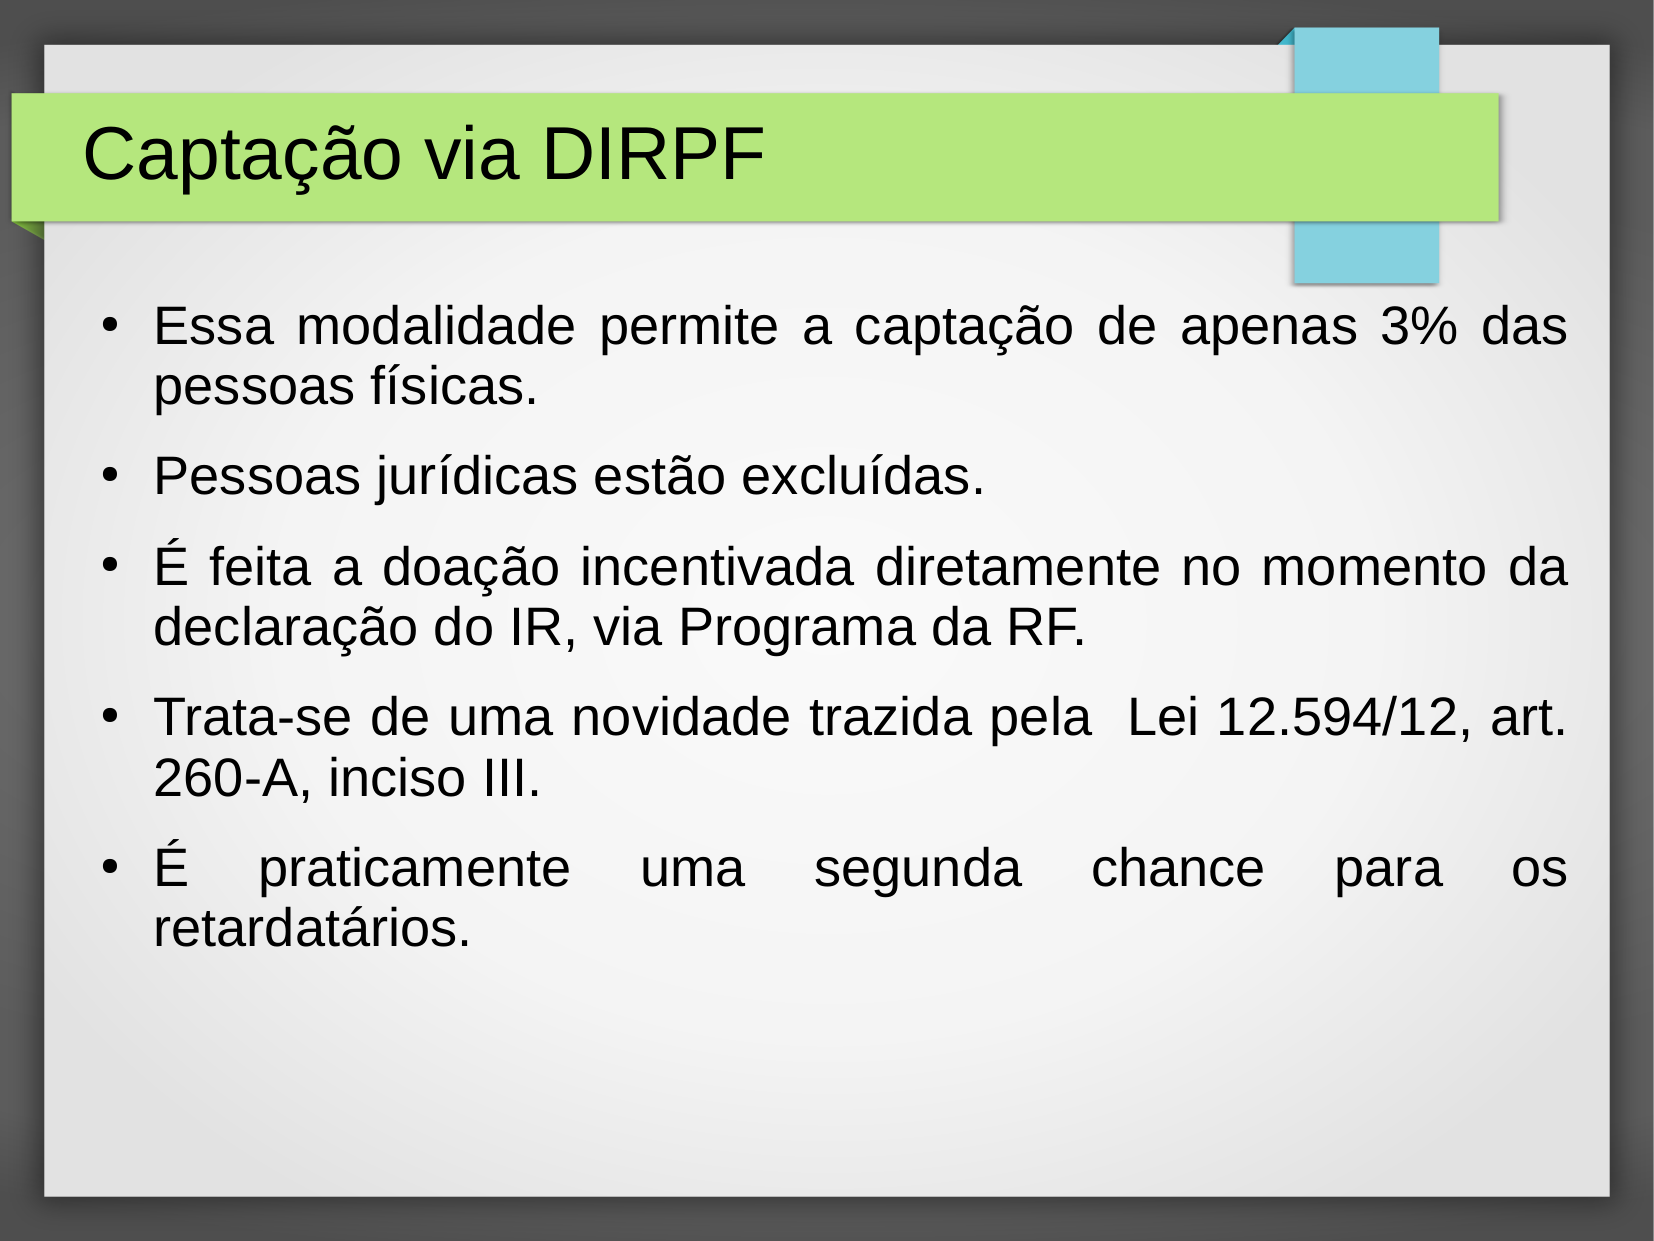

# Captação via DIRPF
Essa modalidade permite a captação de apenas 3% das pessoas físicas.
Pessoas jurídicas estão excluídas.
É feita a doação incentivada diretamente no momento da declaração do IR, via Programa da RF.
Trata-se de uma novidade trazida pela Lei 12.594/12, art. 260-A, inciso III.
É praticamente uma segunda chance para os retardatários.